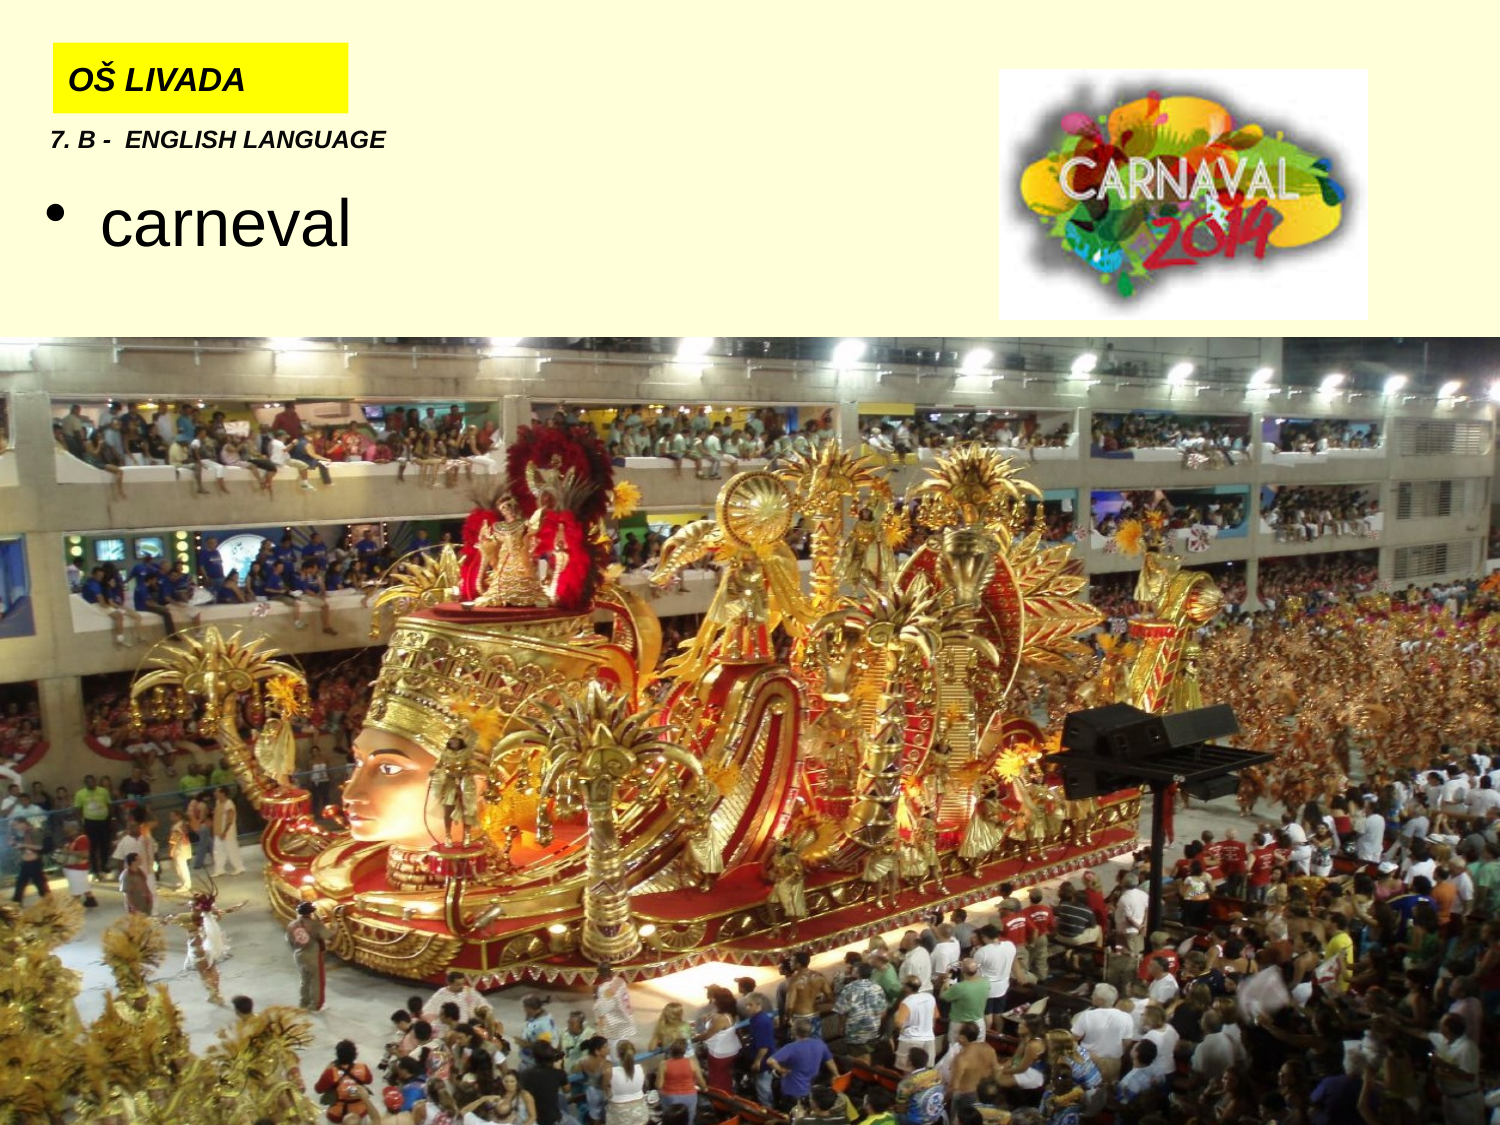

OŠ LIVADA
# 7. B - ENGLISH LANGUAGE
carneval